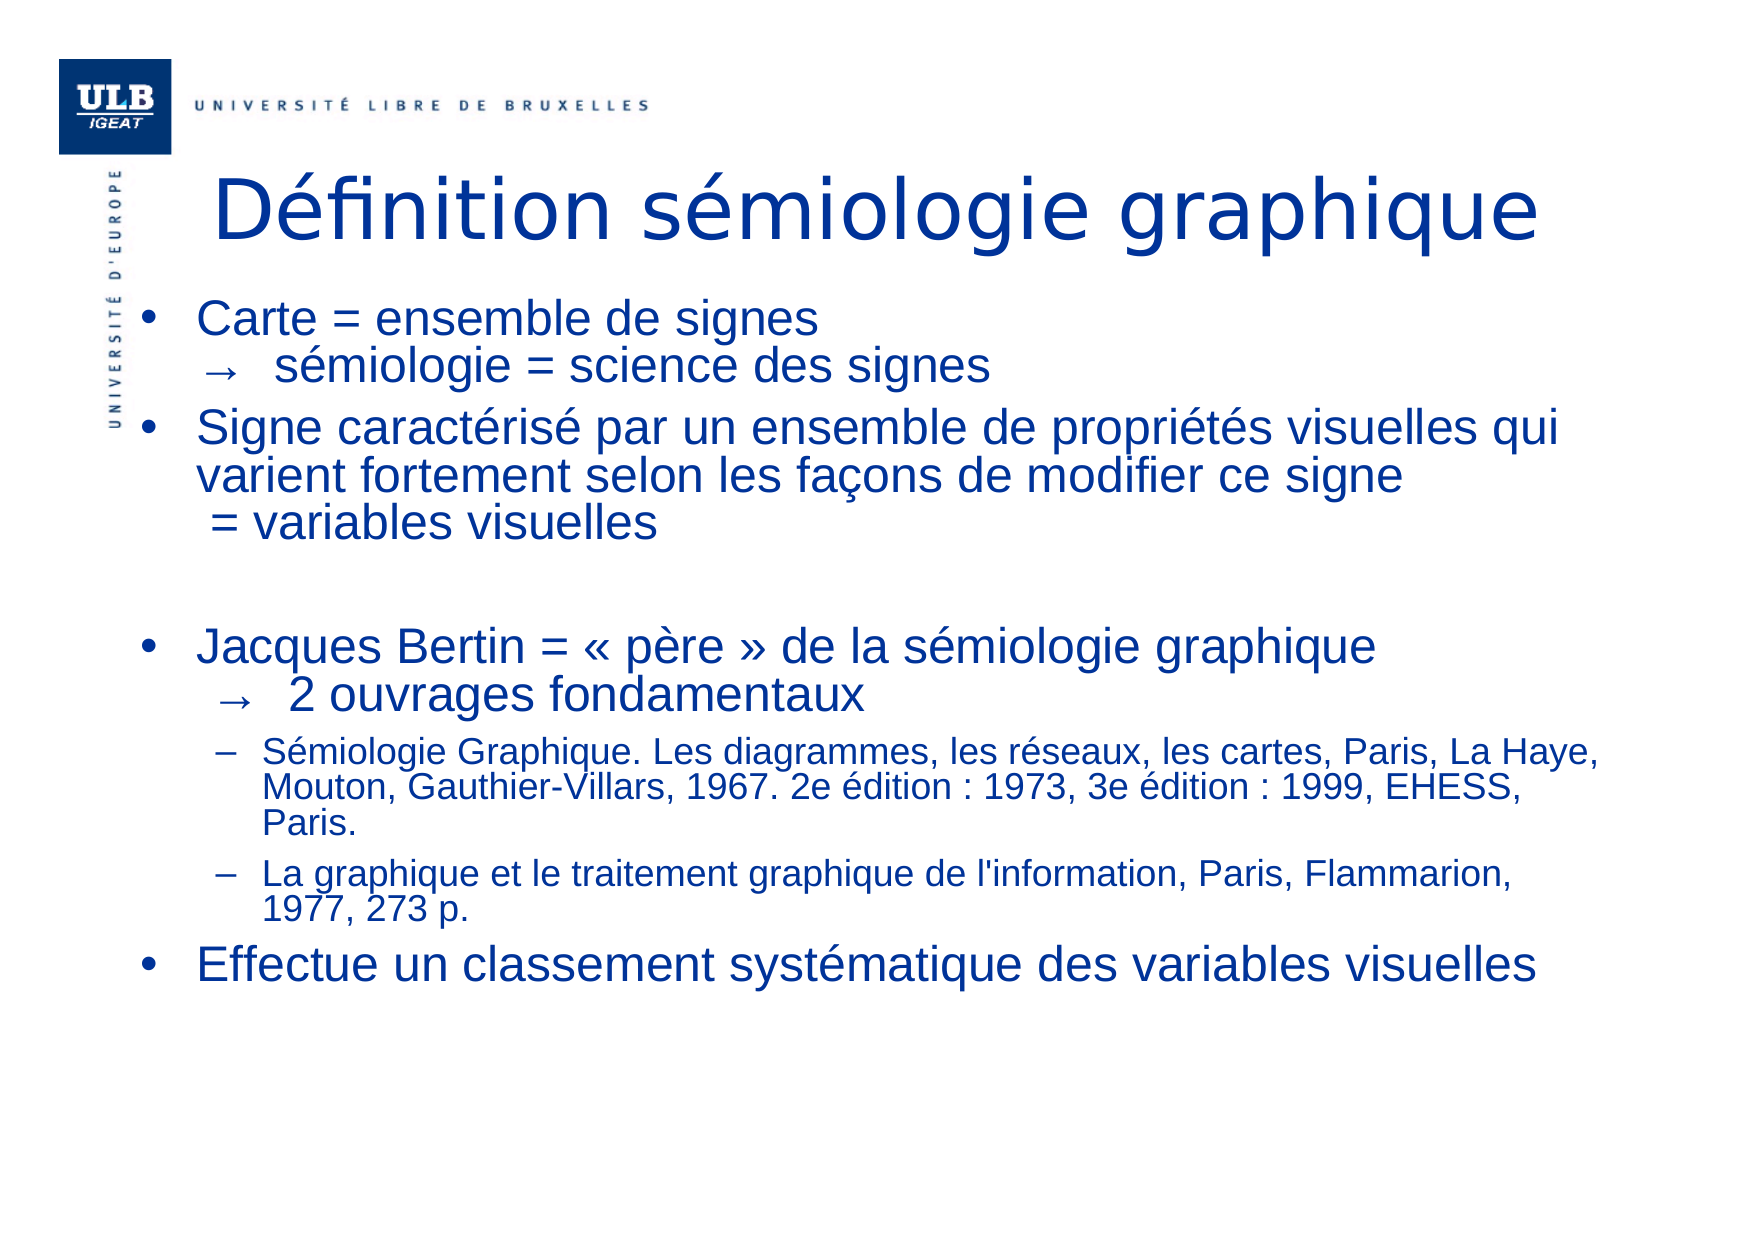

# Définition sémiologie graphique
Carte = ensemble de signes
→ sémiologie = science des signes
Signe caractérisé par un ensemble de propriétés visuelles qui varient fortement selon les façons de modifier ce signe
 = variables visuelles
Jacques Bertin = « père » de la sémiologie graphique
 → 2 ouvrages fondamentaux
Sémiologie Graphique. Les diagrammes, les réseaux, les cartes, Paris, La Haye, Mouton, Gauthier-Villars, 1967. 2e édition : 1973, 3e édition : 1999, EHESS, Paris.
La graphique et le traitement graphique de l'information, Paris, Flammarion, 1977, 273 p.
Effectue un classement systématique des variables visuelles